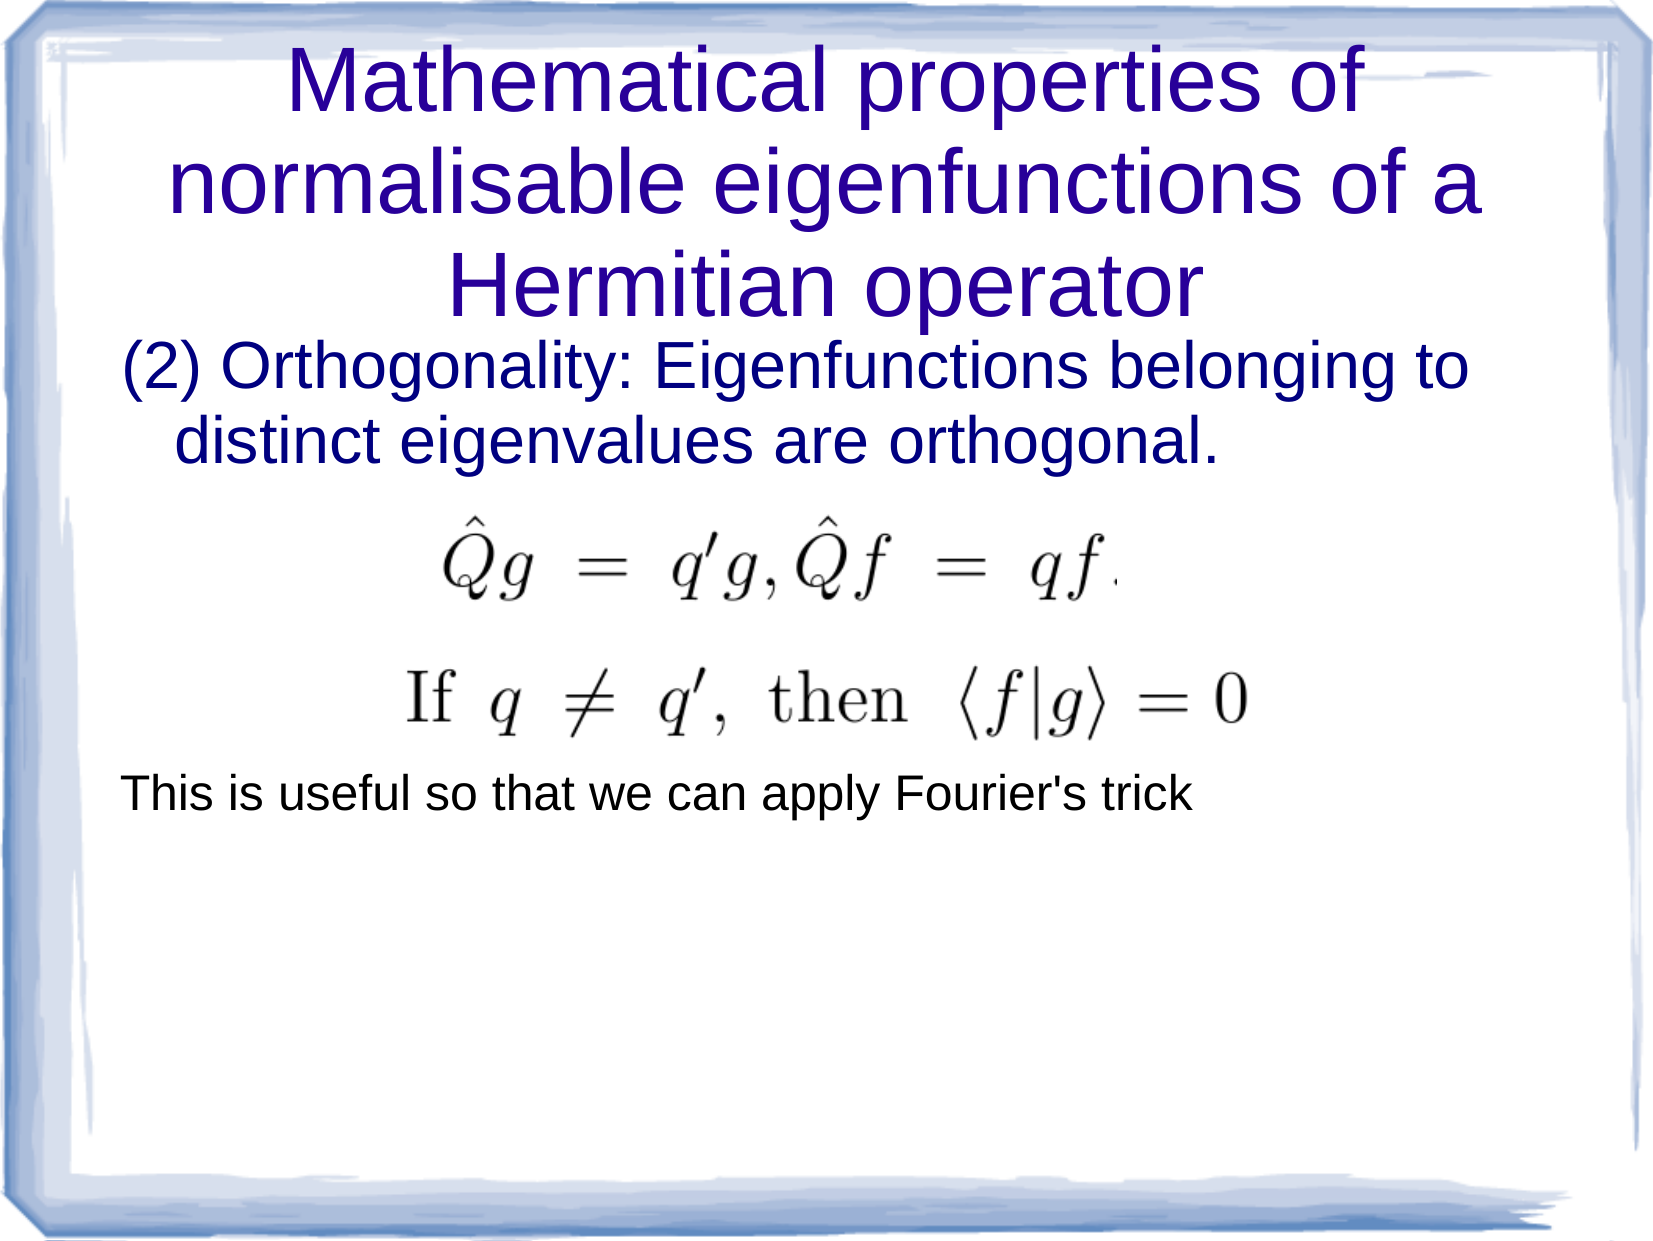

# Mathematical properties of normalisable eigenfunctions of a Hermitian operator
(2) Orthogonality: Eigenfunctions belonging to distinct eigenvalues are orthogonal.
This is useful so that we can apply Fourier's trick